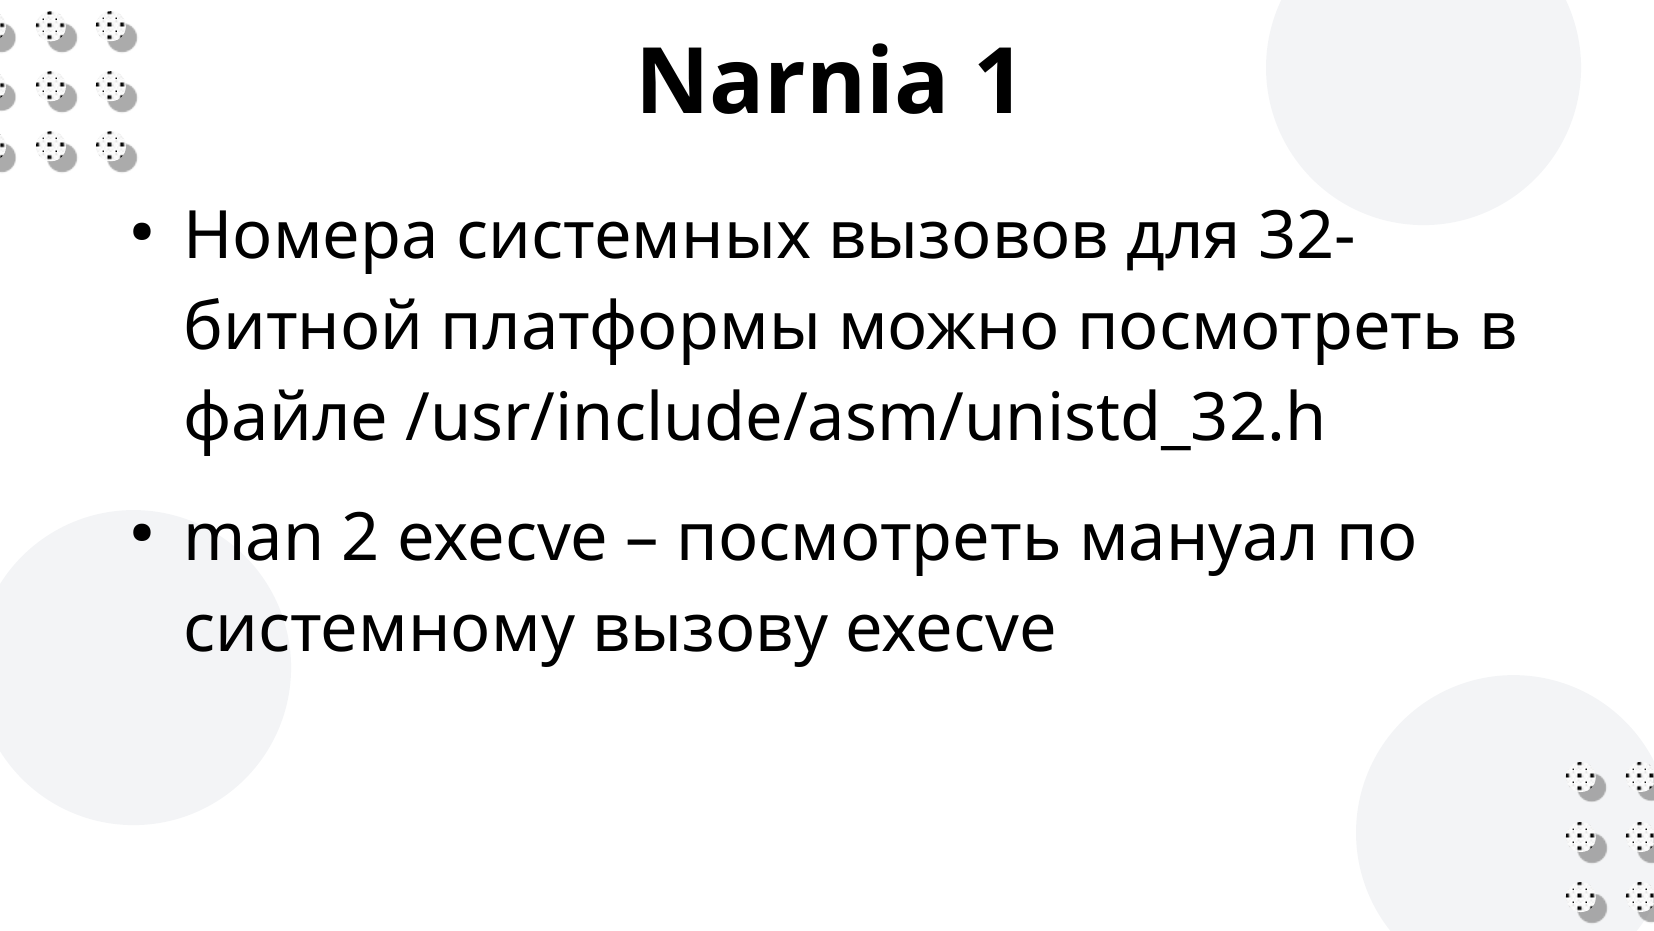

# Narnia 1
Номера системных вызовов для 32-битной платформы можно посмотреть в файле /usr/include/asm/unistd_32.h
man 2 execve – посмотреть мануал по системному вызову execve